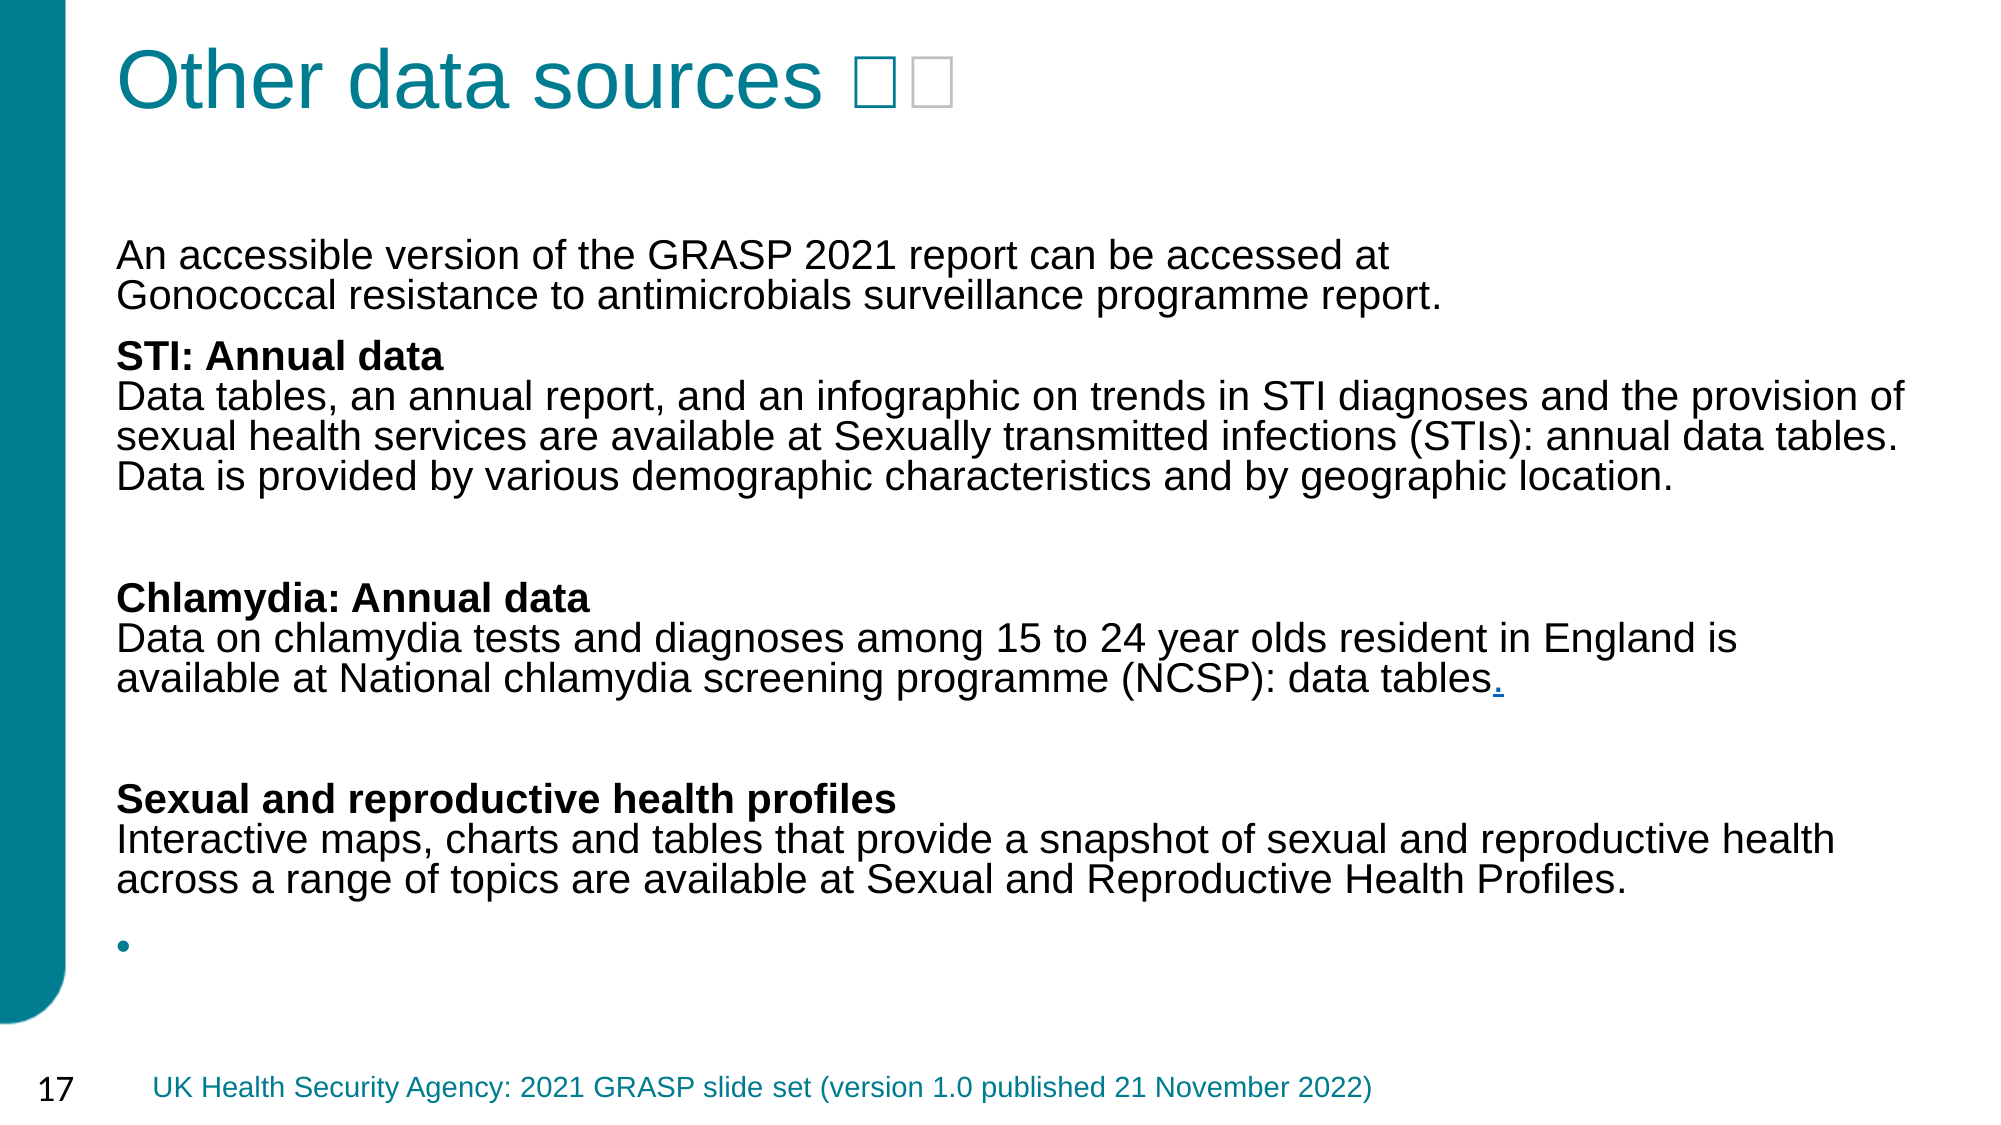

# Other data sources 
An accessible version of the GRASP 2021 report can be accessed at Gonococcal resistance to antimicrobials surveillance programme report.
STI: Annual data
Data tables, an annual report, and an infographic on trends in STI diagnoses and the provision of sexual health services are available at Sexually transmitted infections (STIs): annual data tables. Data is provided by various demographic characteristics and by geographic location.
Chlamydia: Annual data
Data on chlamydia tests and diagnoses among 15 to 24 year olds resident in England is available at National chlamydia screening programme (NCSP): data tables.
Sexual and reproductive health profiles
Interactive maps, charts and tables that provide a snapshot of sexual and reproductive health across a range of topics are available at Sexual and Reproductive Health Profiles.
UK Health Security Agency: 2021 GRASP slide set (version 1.0 published 21 November 2022)